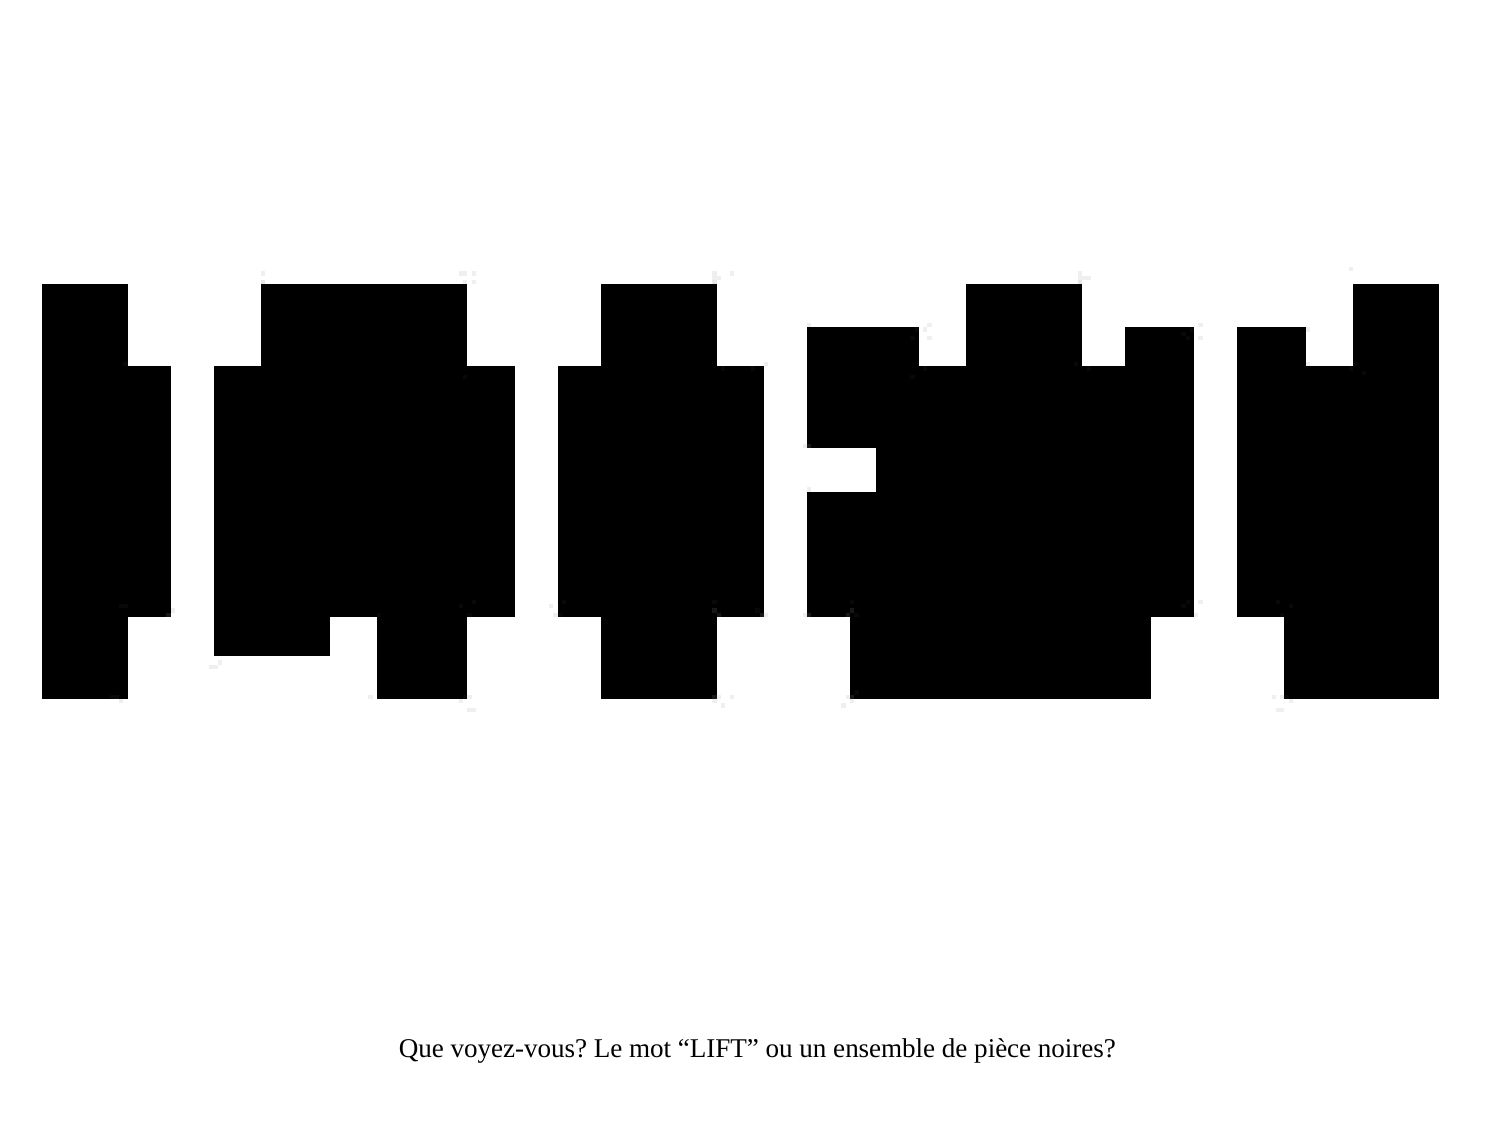

Que voyez-vous? Le mot “LIFT” ou un ensemble de pièce noires?